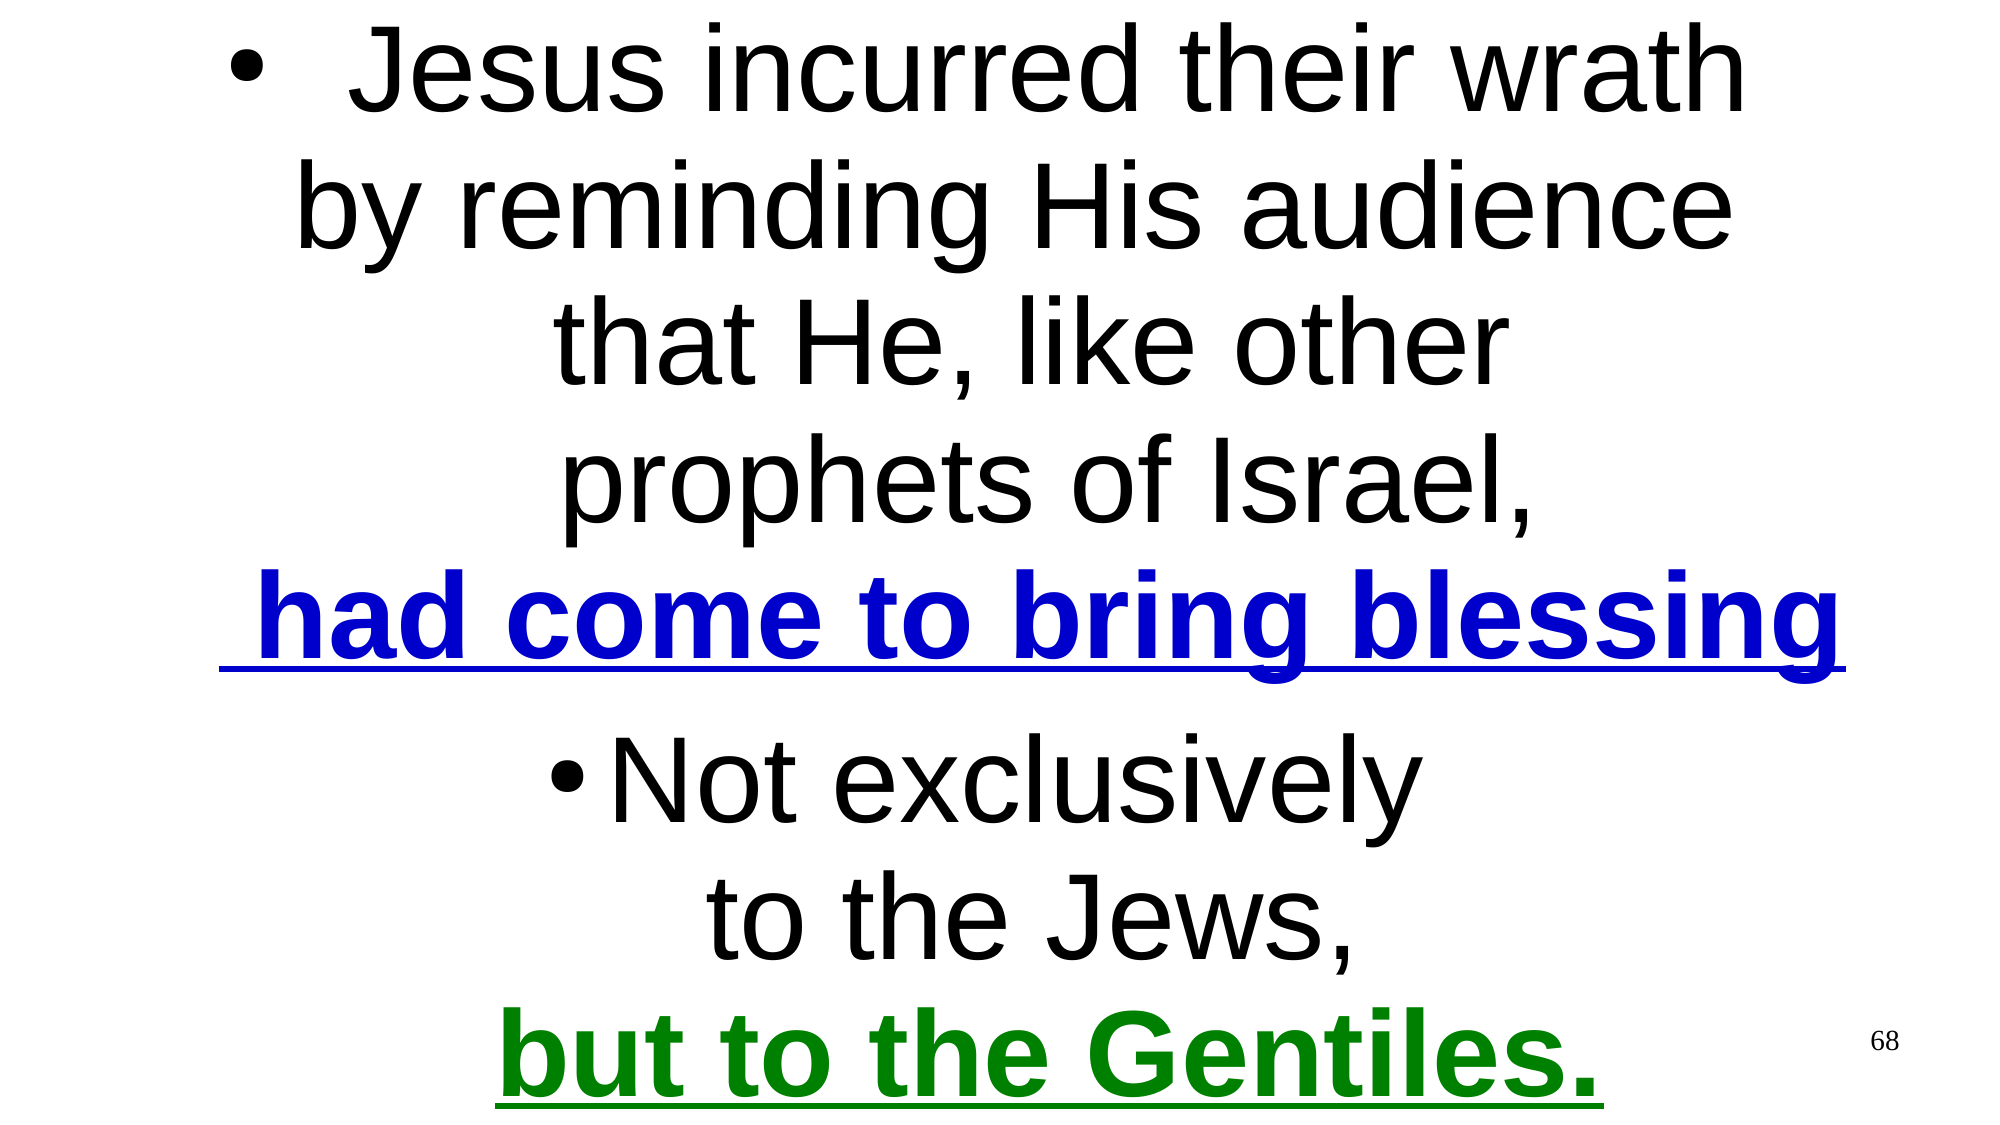

# Jesus incurred their wrath by reminding His audience that He, like other prophets of Israel, had come to bring blessing
Not exclusively
to the Jews,
 but to the Gentiles.
68